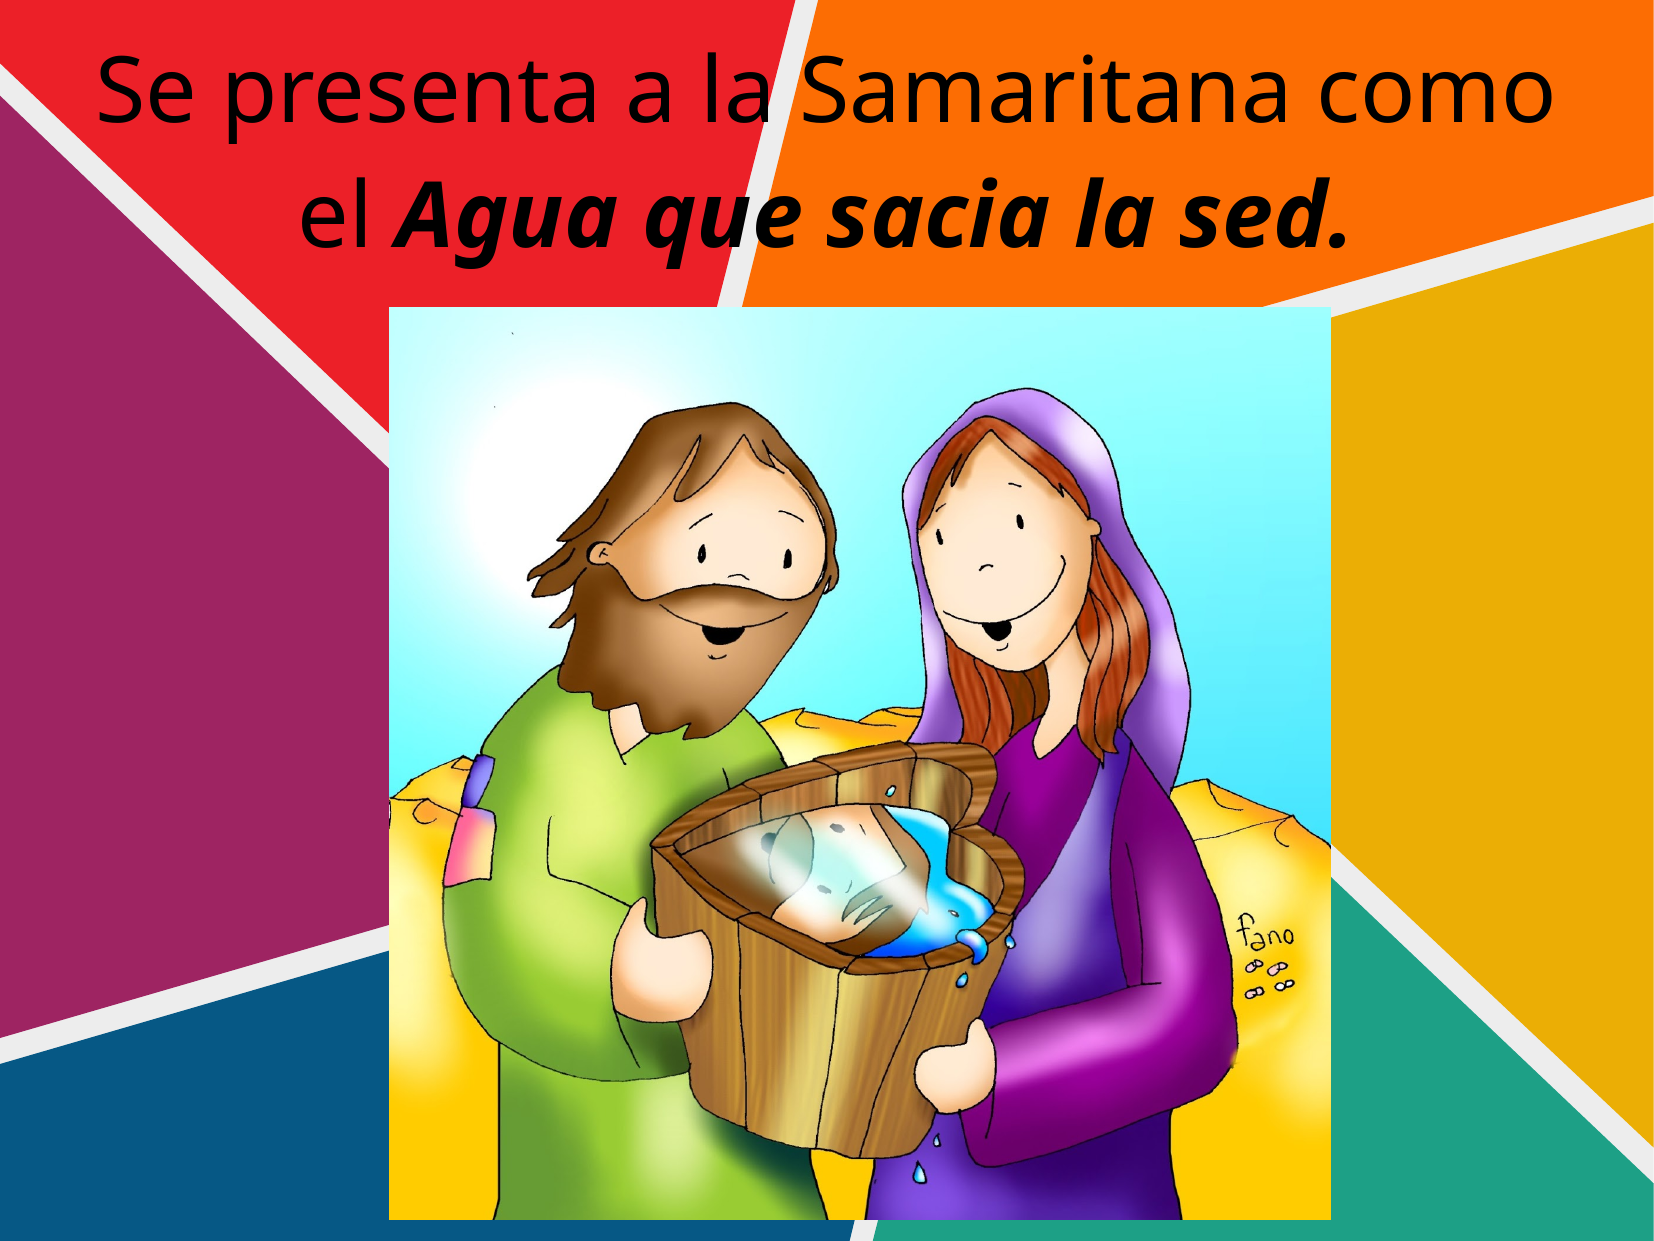

# Se presenta a la Samaritana como el Agua que sacia la sed.